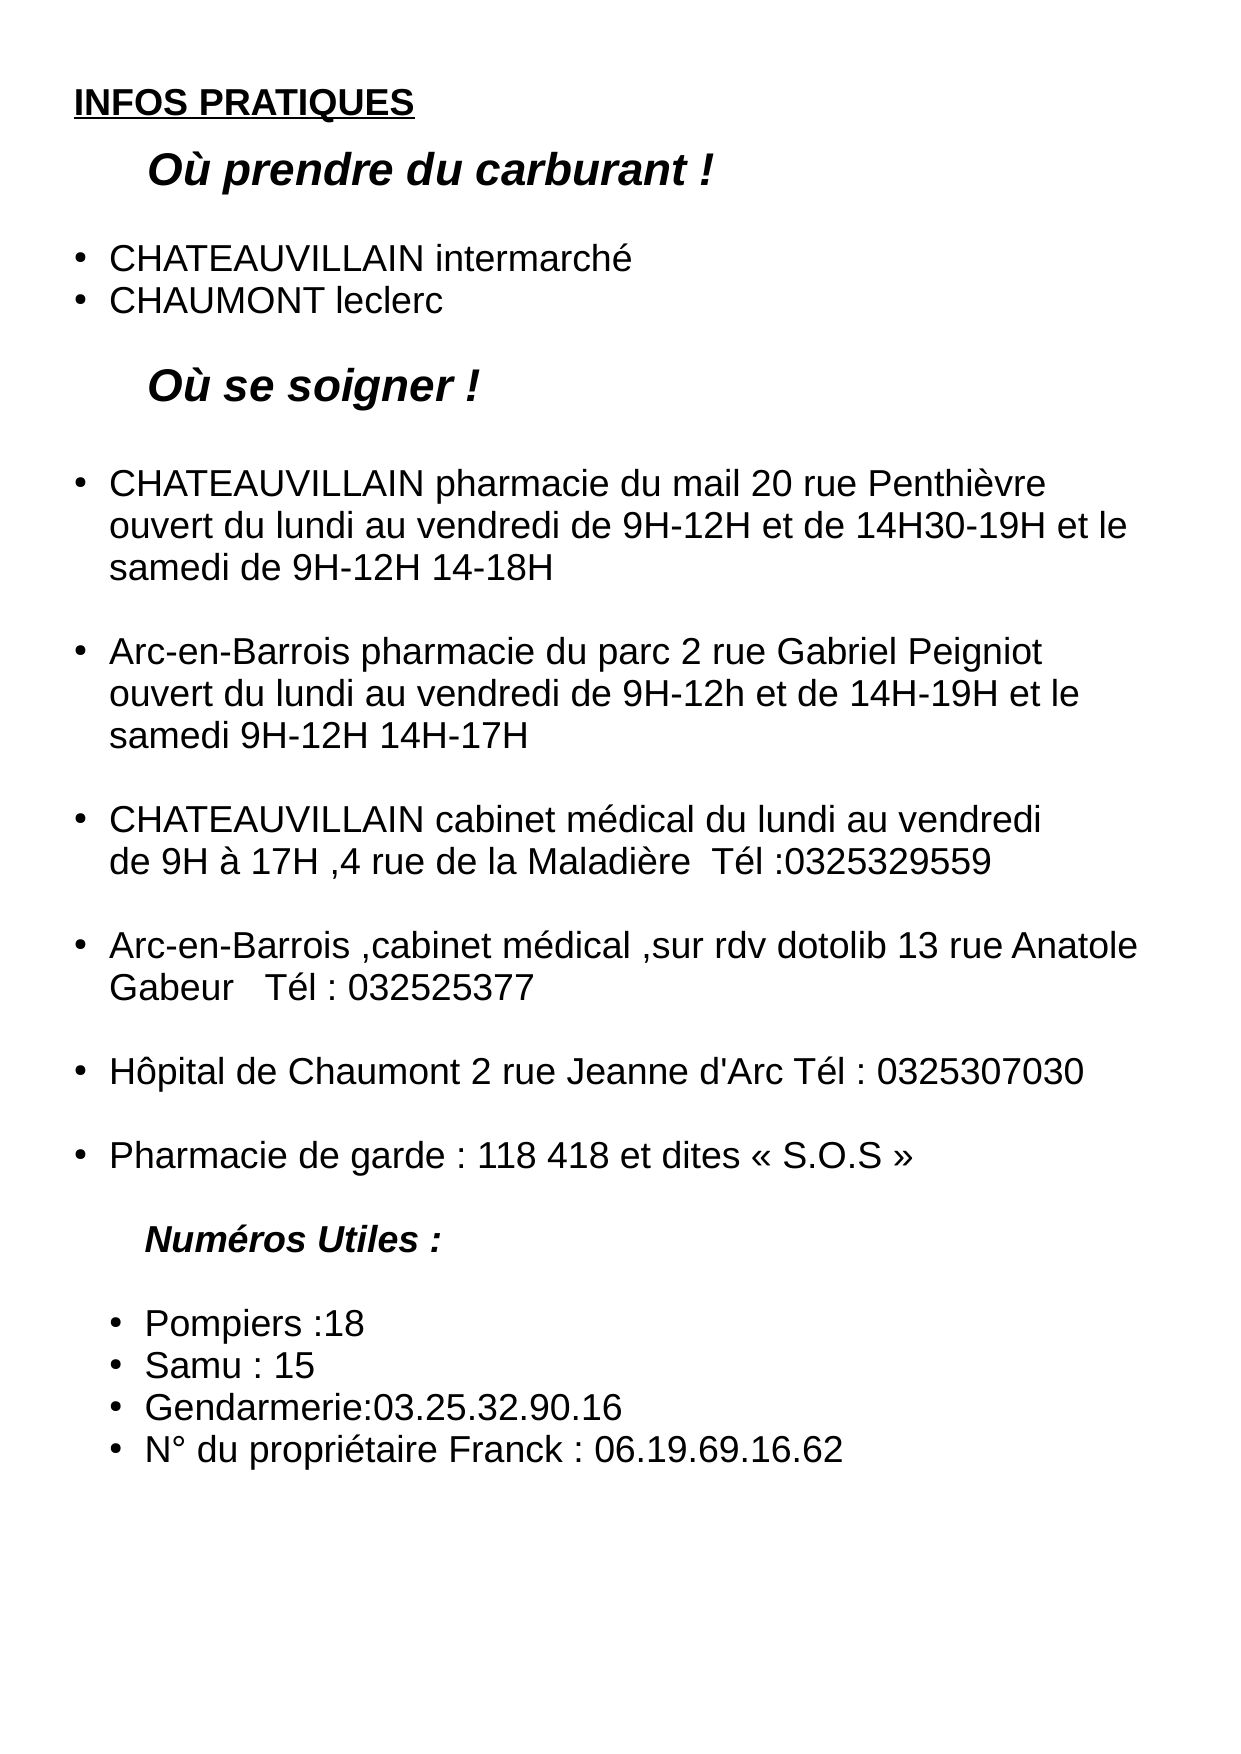

INFOS PRATIQUES
	Où prendre du carburant !
CHATEAUVILLAIN intermarché
CHAUMONT leclerc
	Où se soigner !
CHATEAUVILLAIN pharmacie du mail 20 rue Penthièvre ouvert du lundi au vendredi de 9H-12H et de 14H30-19H et le samedi de 9H-12H 14-18H
Arc-en-Barrois pharmacie du parc 2 rue Gabriel Peigniot ouvert du lundi au vendredi de 9H-12h et de 14H-19H et le samedi 9H-12H 14H-17H
CHATEAUVILLAIN cabinet médical du lundi au vendredi
de 9H à 17H ,4 rue de la Maladière Tél :0325329559
Arc-en-Barrois ,cabinet médical ,sur rdv dotolib 13 rue Anatole Gabeur Tél : 032525377
Hôpital de Chaumont 2 rue Jeanne d'Arc Tél : 0325307030
Pharmacie de garde : 118 418 et dites « S.O.S »
Numéros Utiles :
Pompiers :18
Samu : 15
Gendarmerie:03.25.32.90.16
N° du propriétaire Franck : 06.19.69.16.62